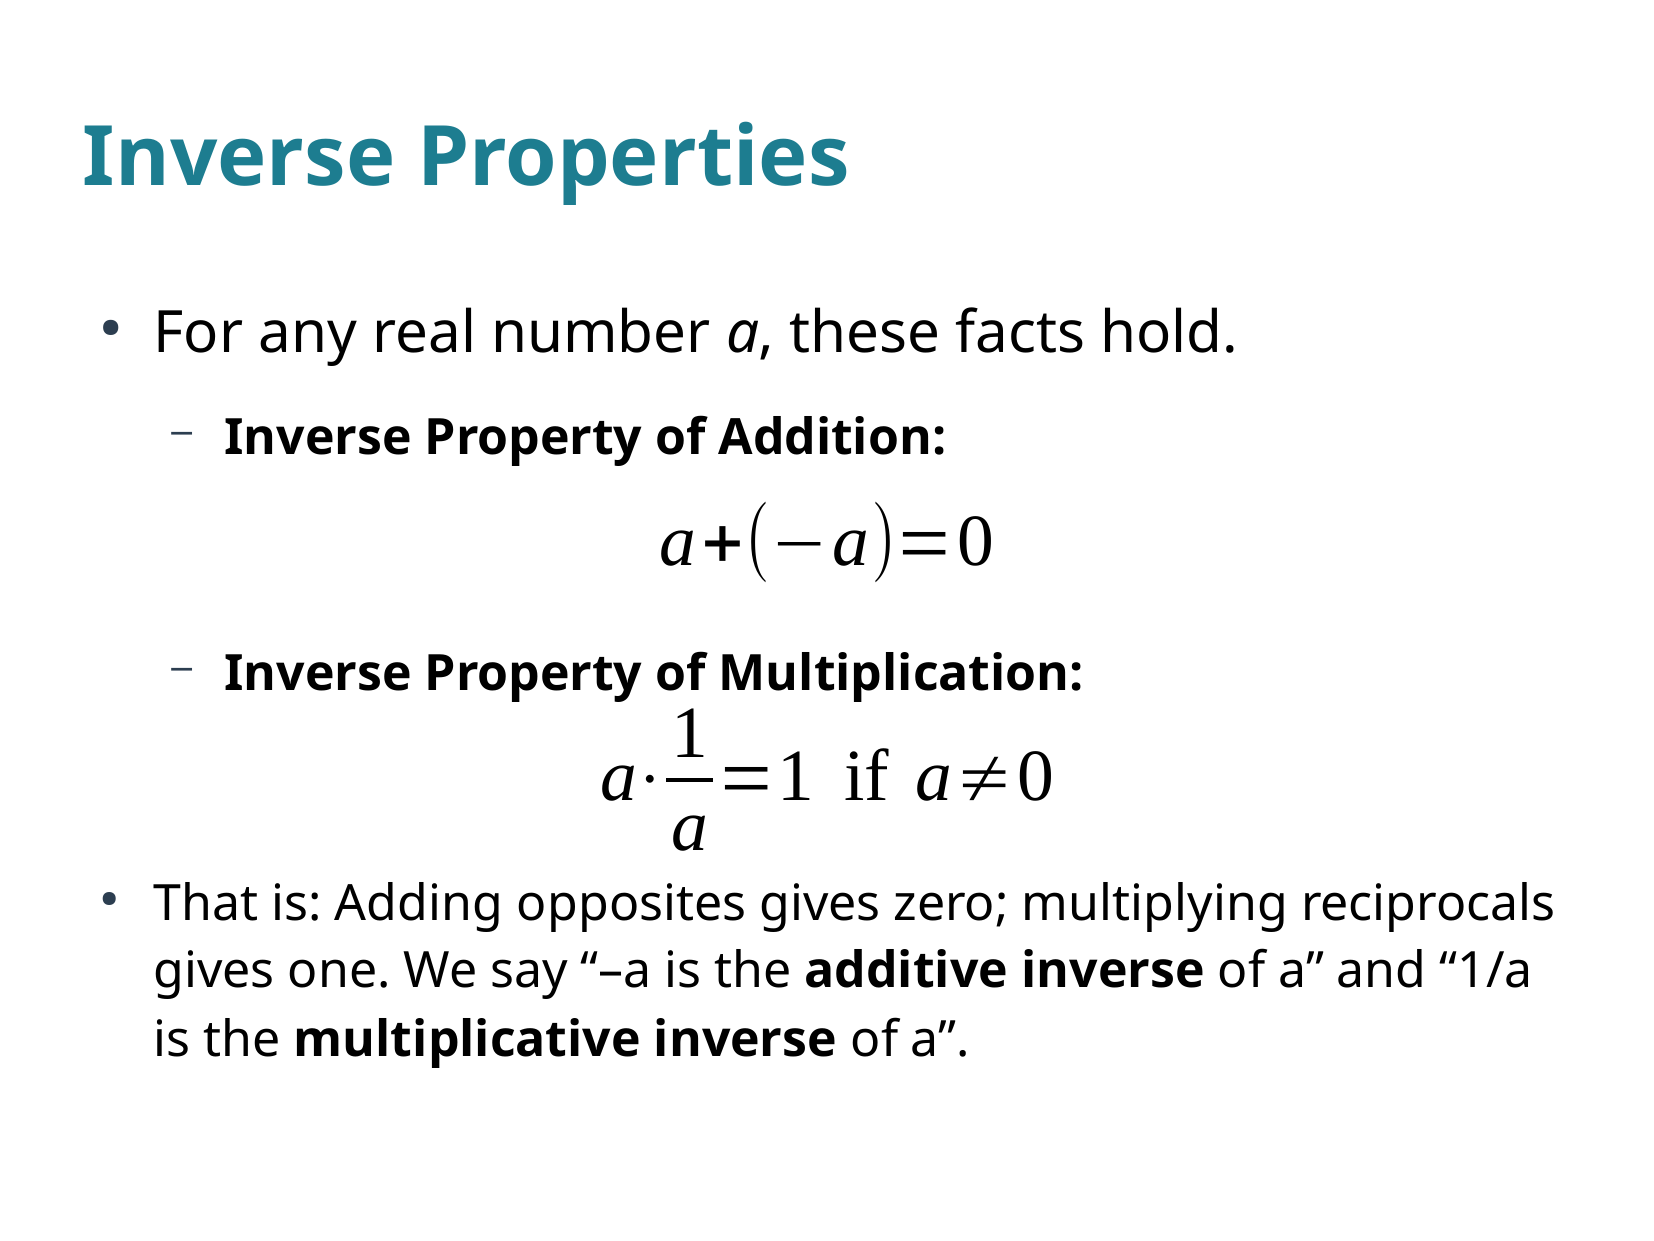

# Inverse Properties
For any real number a, these facts hold.
Inverse Property of Addition:
Inverse Property of Multiplication:
That is: Adding opposites gives zero; multiplying reciprocals gives one. We say “–a is the additive inverse of a” and “1/a is the multiplicative inverse of a”.